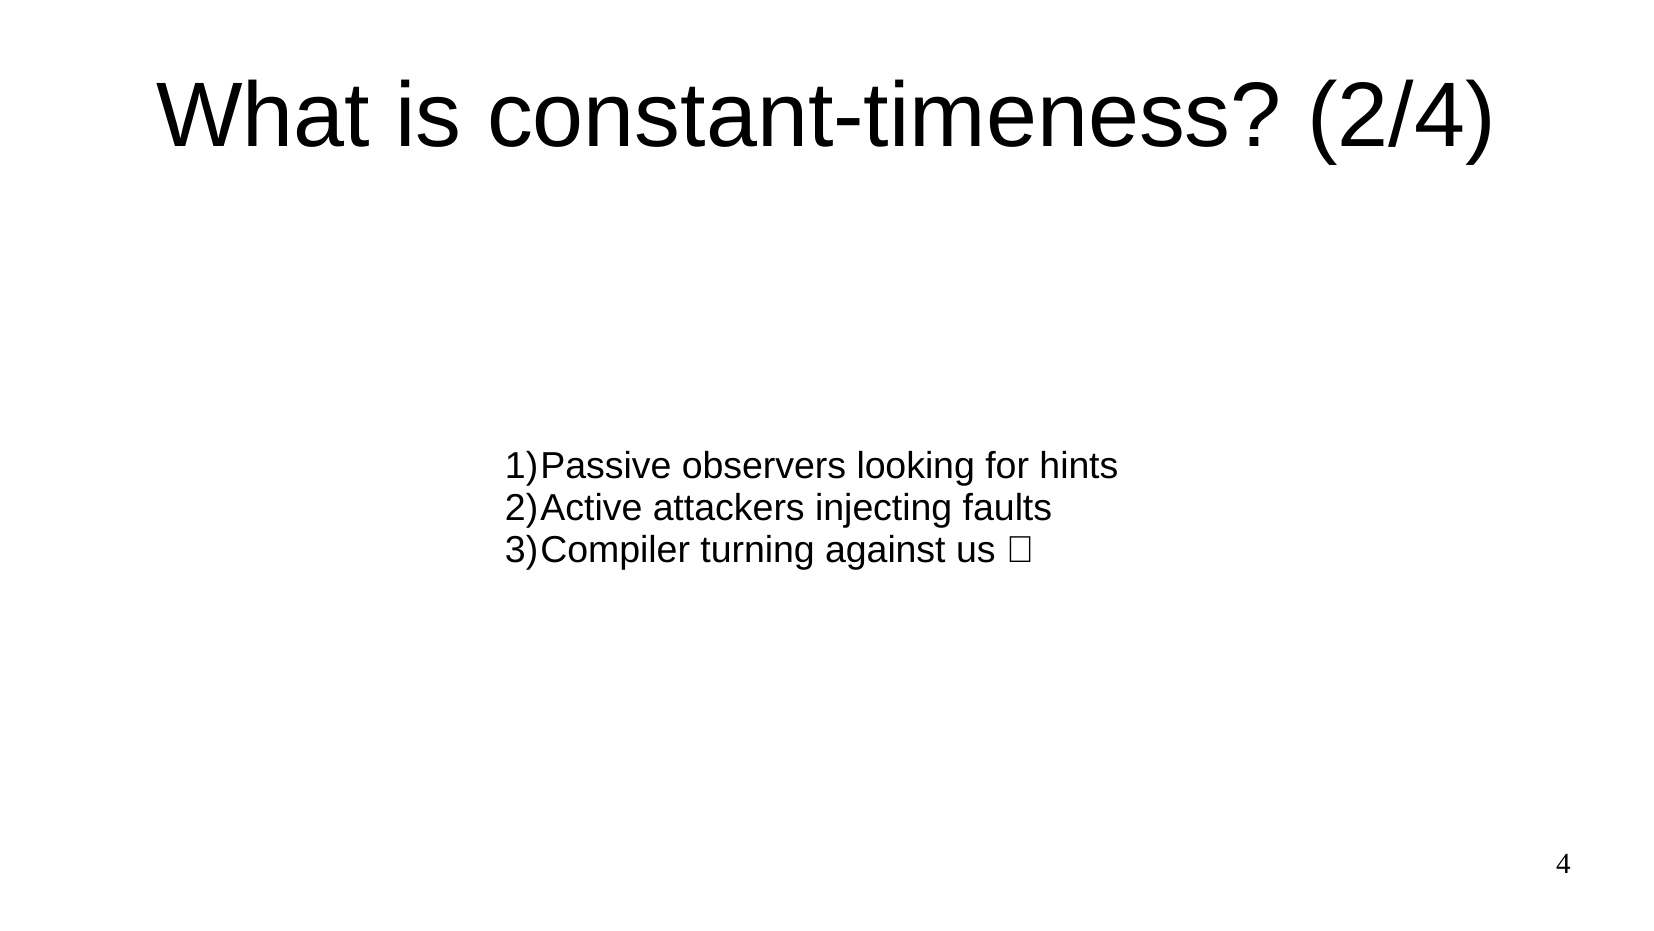

# What is constant-timeness? (2/4)
Passive observers looking for hints
Active attackers injecting faults
Compiler turning against us 🥲
4